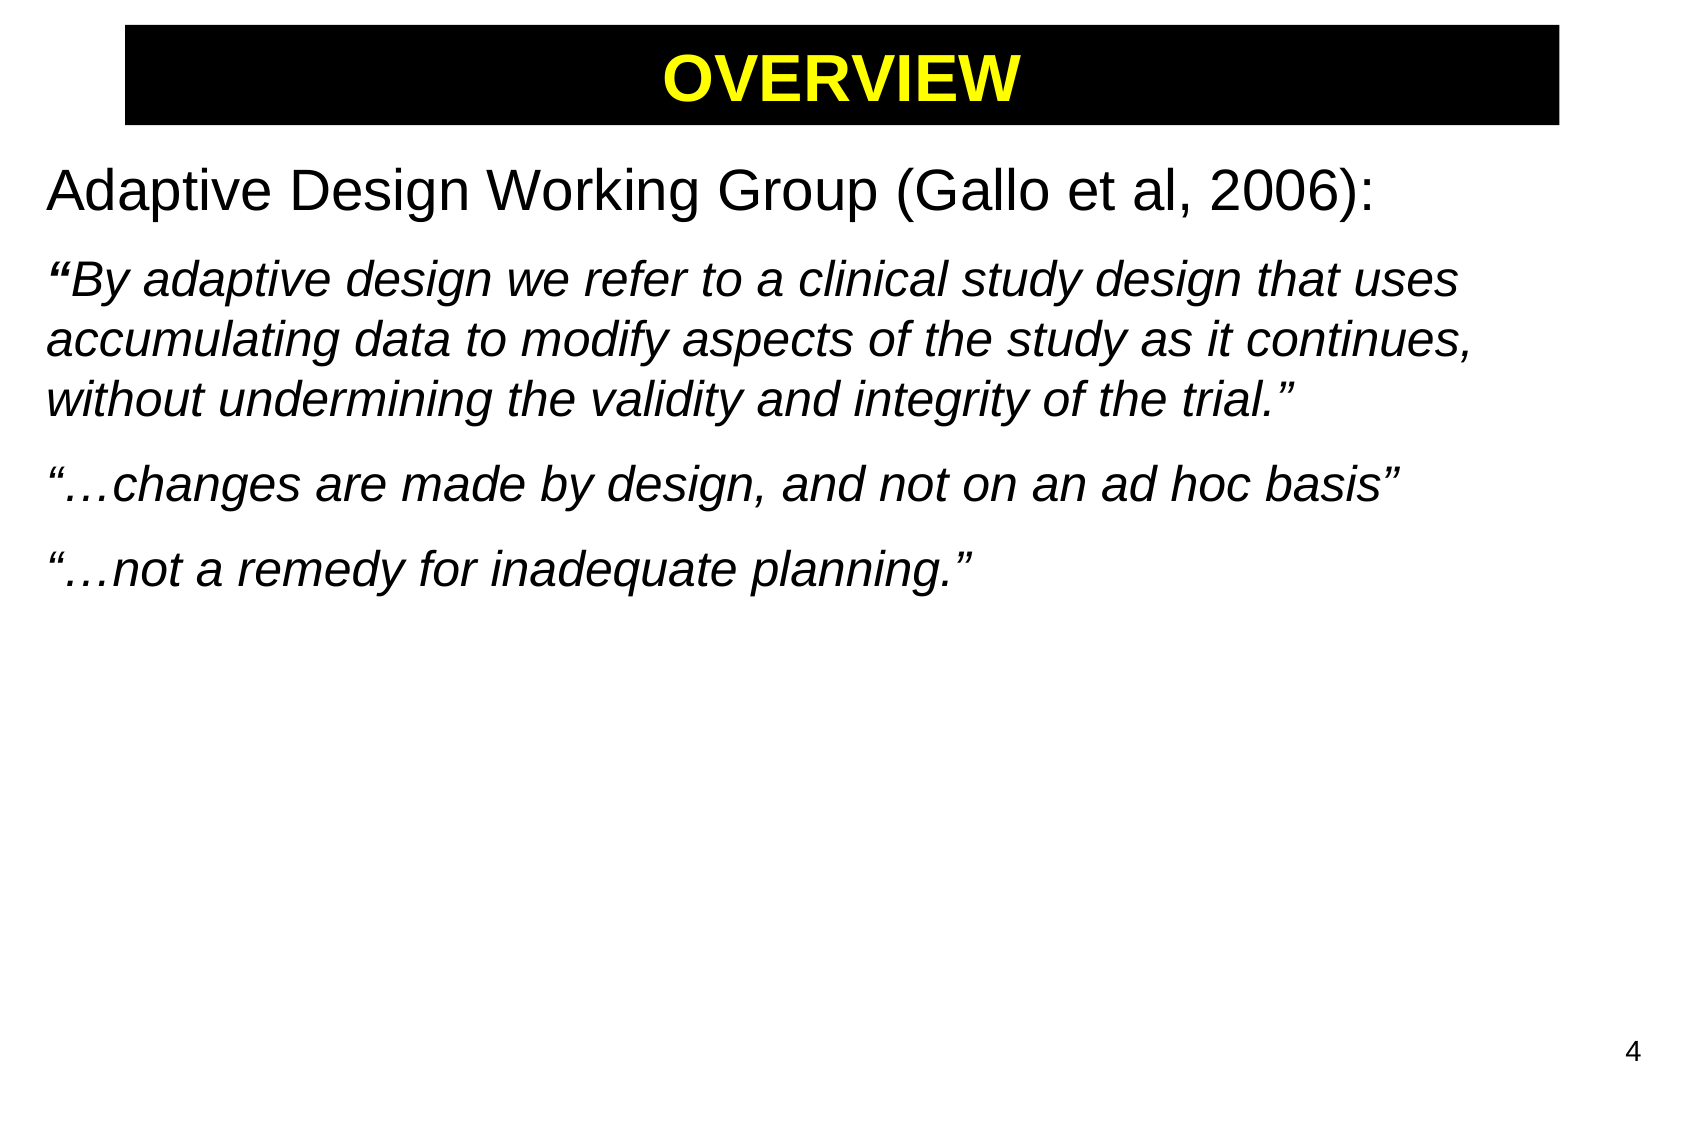

# OVERVIEW
Adaptive Design Working Group (Gallo et al, 2006):
“By adaptive design we refer to a clinical study design that uses accumulating data to modify aspects of the study as it continues, without undermining the validity and integrity of the trial.”
“…changes are made by design, and not on an ad hoc basis”
“…not a remedy for inadequate planning.”
3